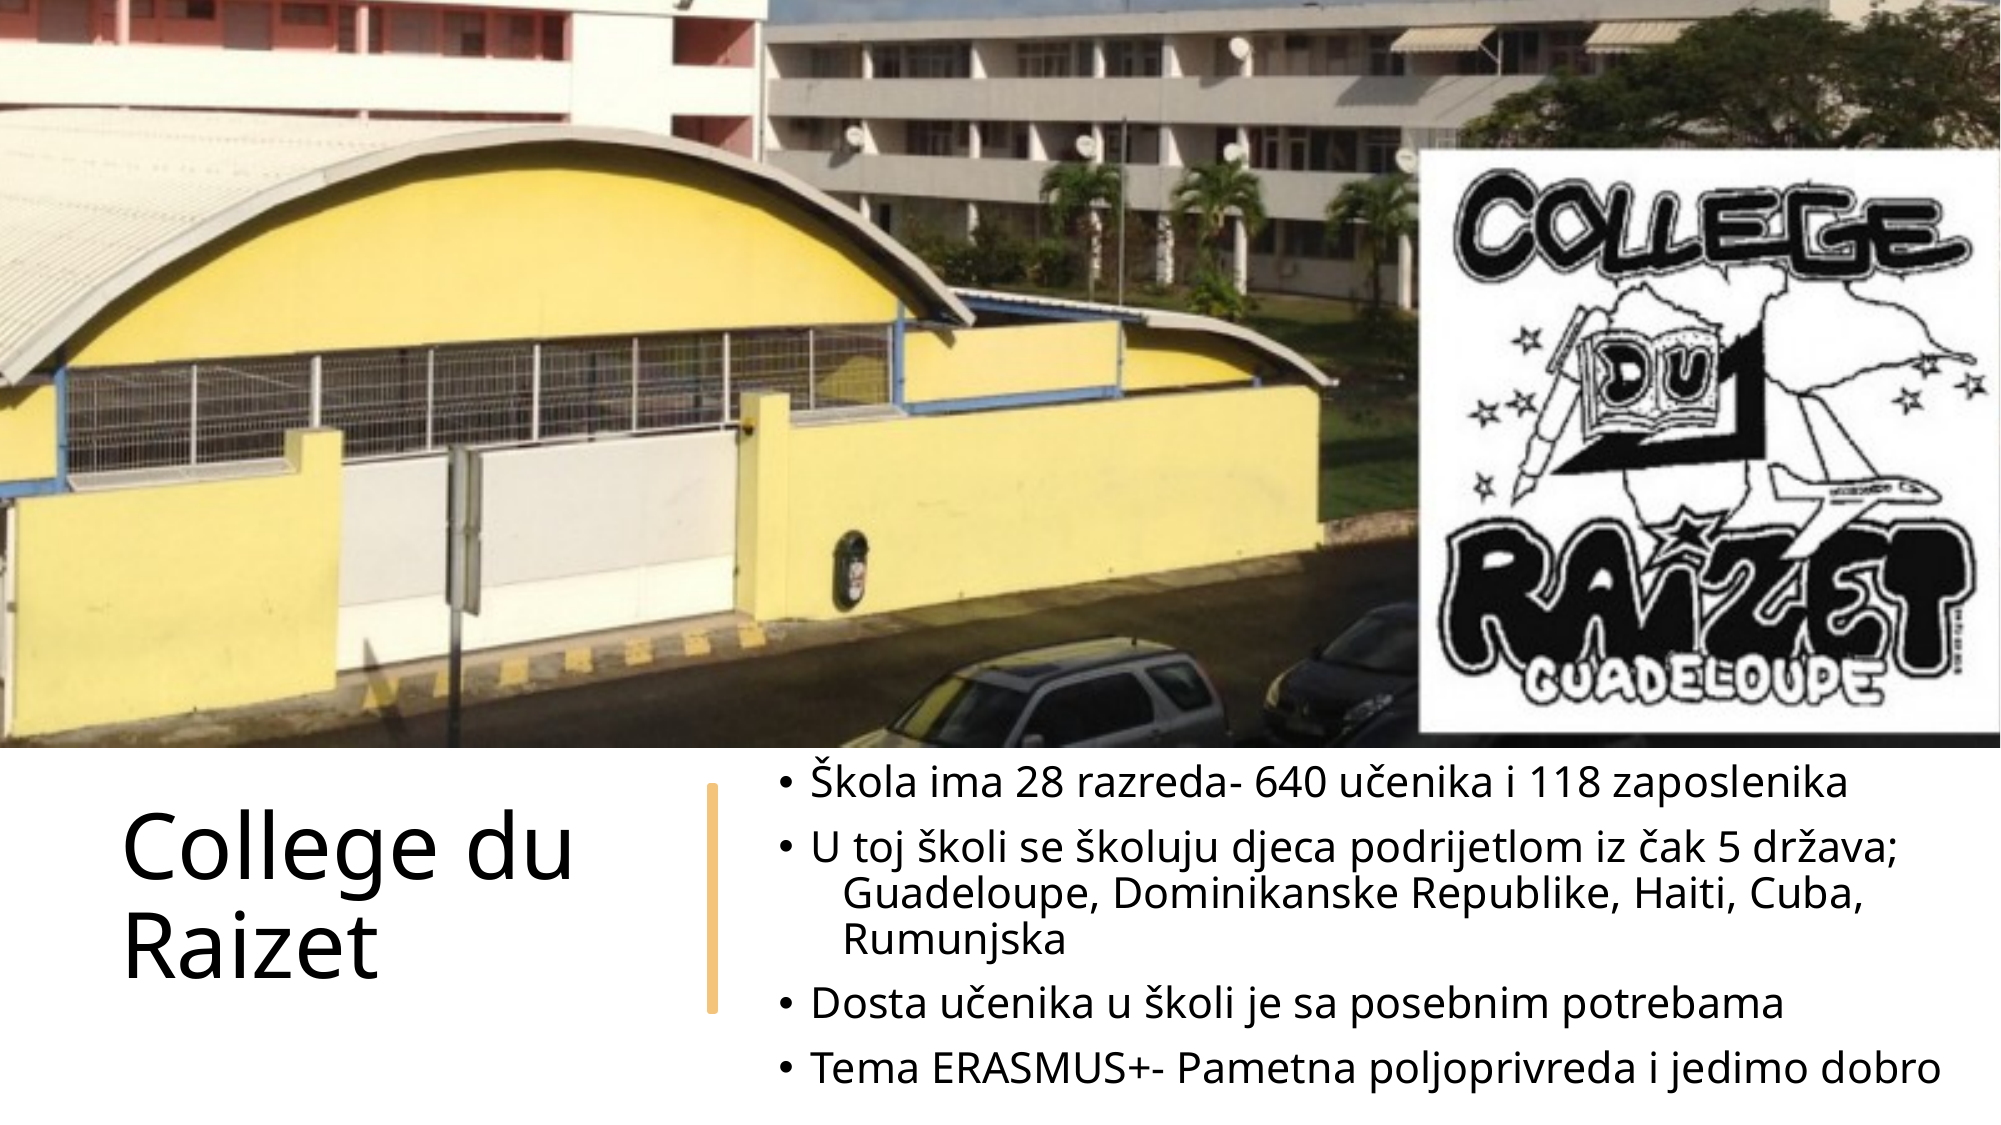

Škola ima 28 razreda- 640 učenika i 118 zaposlenika
U toj školi se školuju djeca podrijetlom iz čak 5 država; Guadeloupe, Dominikanske Republike, Haiti, Cuba, Rumunjska
Dosta učenika u školi je sa posebnim potrebama
Tema ERASMUS+- Pametna poljoprivreda i jedimo dobro
# College du Raizet